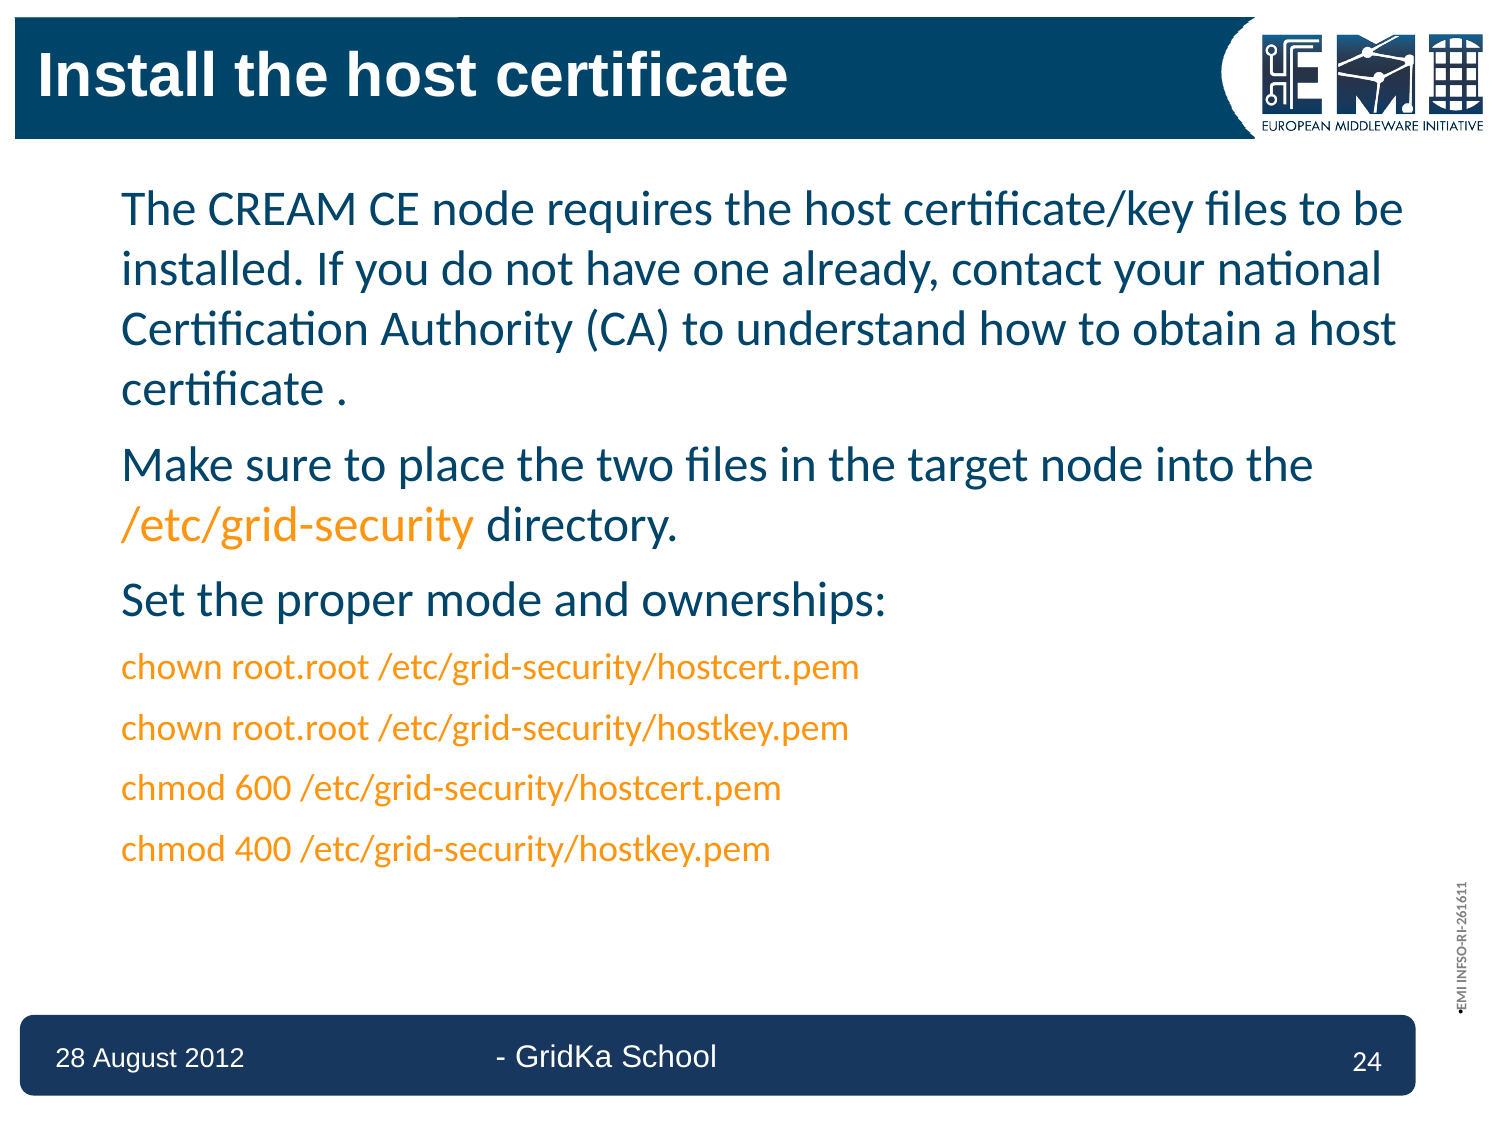

Install the host certificate
# The CREAM CE node requires the host certificate/key files to be installed. If you do not have one already, contact your national Certification Authority (CA) to understand how to obtain a host certificate .
Make sure to place the two files in the target node into the /etc/grid-security directory.
Set the proper mode and ownerships:
chown root.root /etc/grid-security/hostcert.pem
chown root.root /etc/grid-security/hostkey.pem
chmod 600 /etc/grid-security/hostcert.pem
chmod 400 /etc/grid-security/hostkey.pem
GridKa School
24